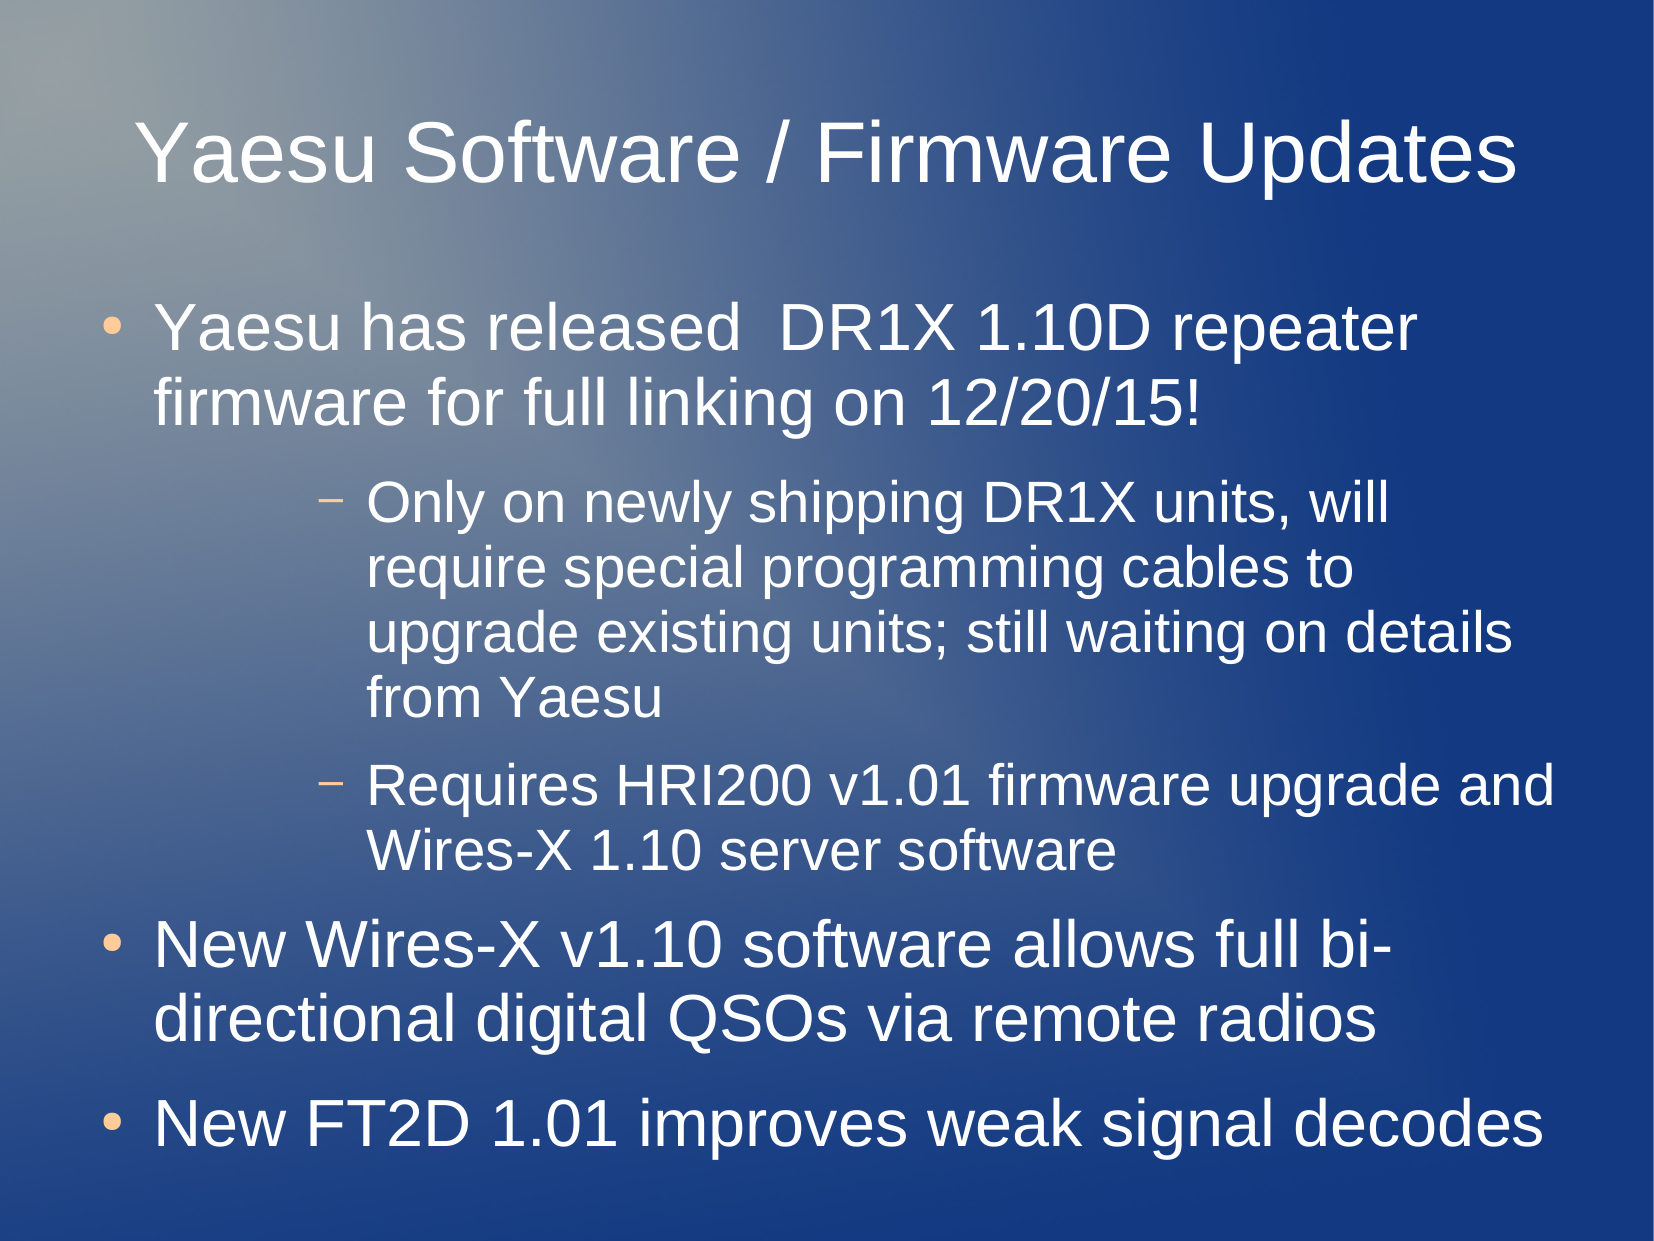

# Yaesu Software / Firmware Updates
Yaesu has released DR1X 1.10D repeater firmware for full linking on 12/20/15!
Only on newly shipping DR1X units, will require special programming cables to upgrade existing units; still waiting on details from Yaesu
Requires HRI200 v1.01 firmware upgrade and Wires-X 1.10 server software
New Wires-X v1.10 software allows full bi-directional digital QSOs via remote radios
New FT2D 1.01 improves weak signal decodes